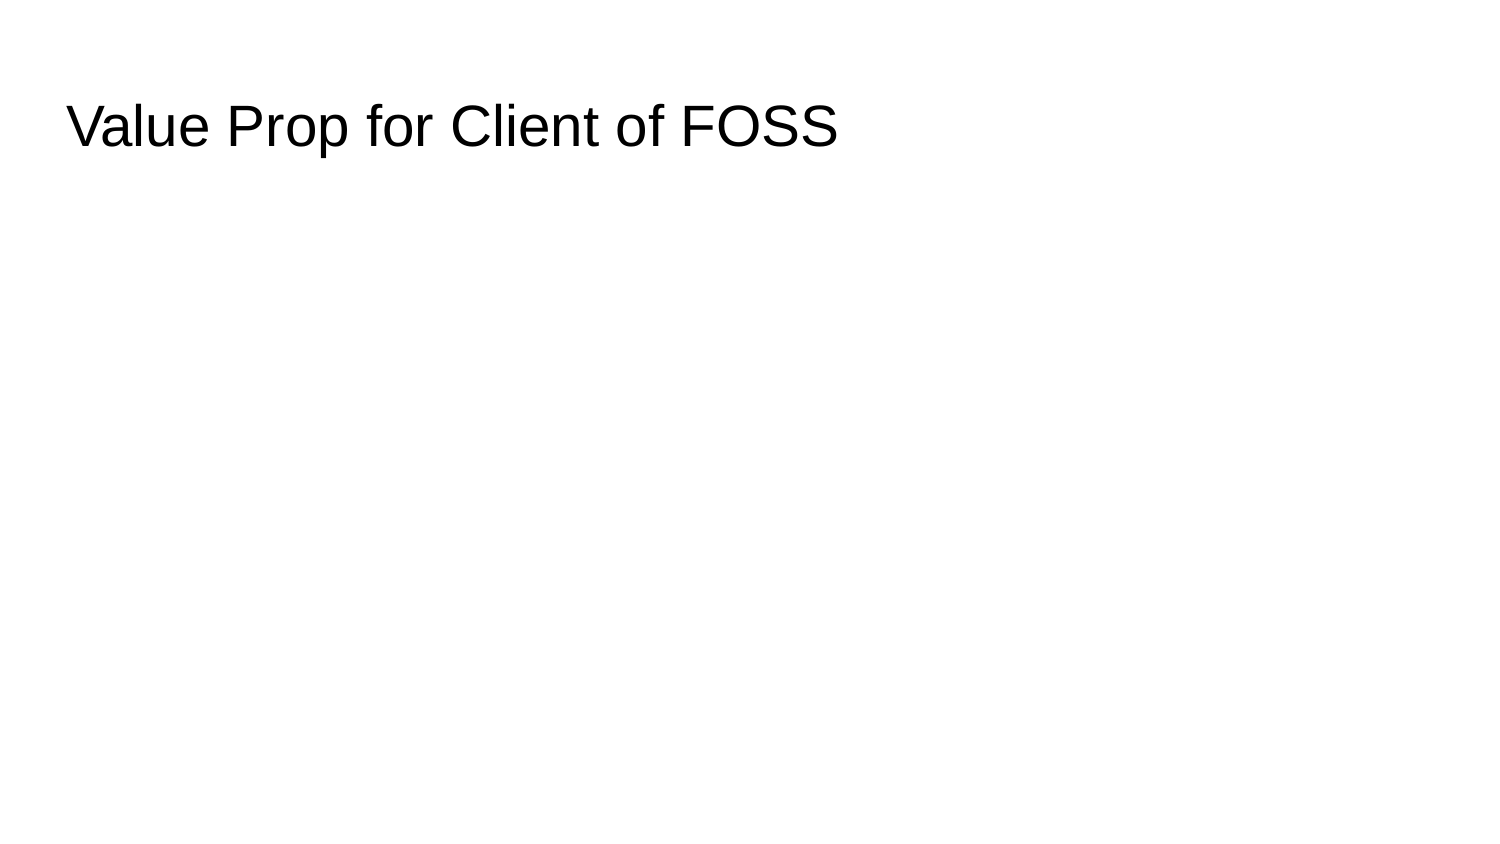

# Value Prop for Client of FOSS